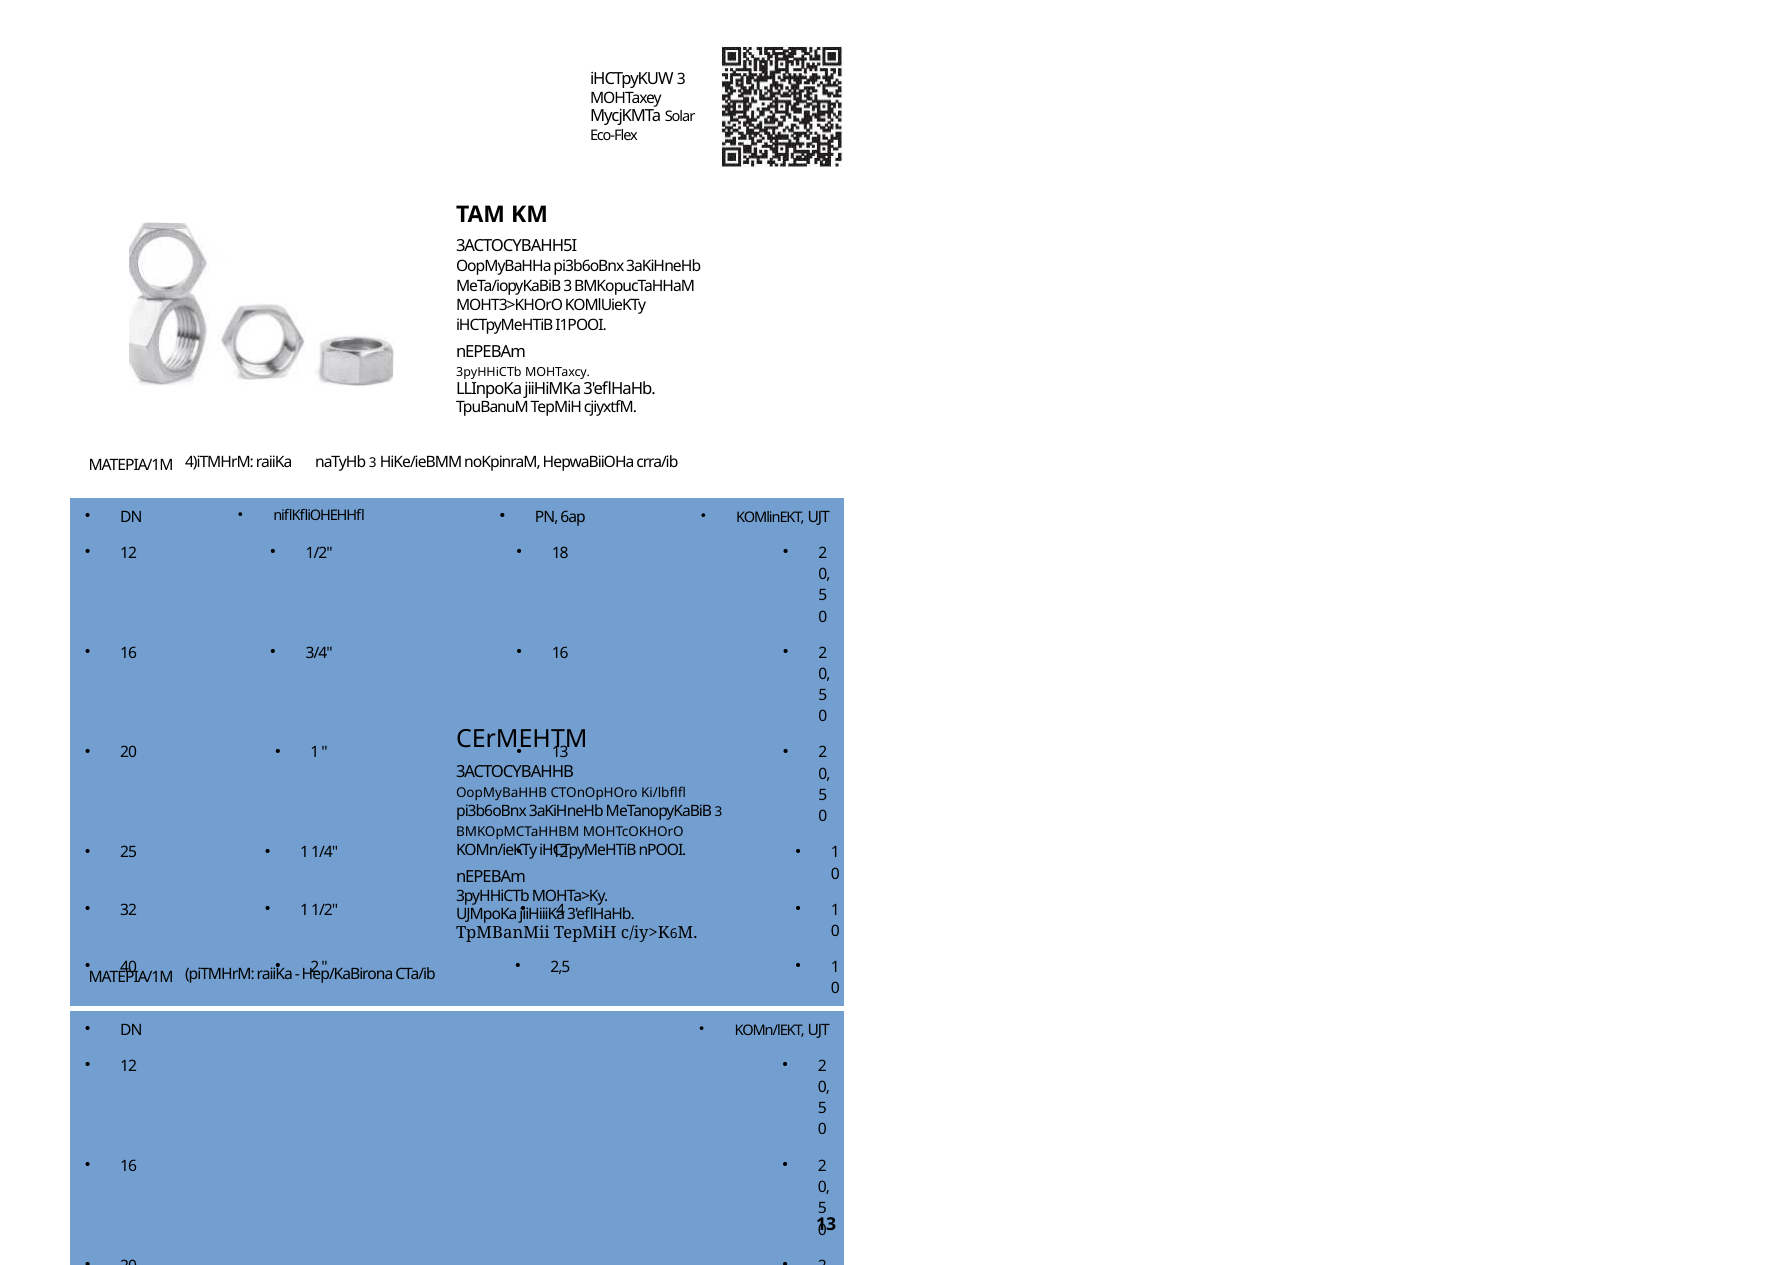

iHCTpyKUW 3 MOHTaxey MycjKMTa Solar Eco-Flex
TAM KM
3ACTOCYBAHH5I
OopMyBaHHa pi3b6oBnx 3aKiHneHb MeTa/iopyKaBiB 3 BMKopucTaHHaM MOHT3>KHOrO KOMlUieKTy iHCTpyMeHTiB I1POOI.
nEPEBAm
3pyHHiCTb MOHTaxcy.
LLInpoKa jiiHiMKa 3'eflHaHb.
TpuBanuM TepMiH cjiyxtfM.
4)iTMHrM: raiiKa
naTyHb 3 HiKe/ieBMM noKpinraM, HepwaBiiOHa crra/ib
MATEPIA/1M
| DN | niflKfliOHEHHfl | PN, 6ap | KOMlinEKT, ujt |
| --- | --- | --- | --- |
| 12 | 1/2" | 18 | 20,50 |
| 16 | 3/4" | 16 | 20,50 |
| 20 | 1 " | 13 | 20,50 |
| 25 | 1 1/4" | 12 | 10 |
| 32 | 1 1/2" | 4 | 10 |
| 40 | 2 " | 2,5 | 10 |
CErMEHTM
3ACTOCYBAHHB
OopMyBaHHB CTOnOpHOro Ki/lbflfl pi3b6oBnx 3aKiHneHb MeTanopyKaBiB 3 BMKOpMCTaHHBM MOHTcOKHOrO KOMn/ieKTy iHCTpyMeHTiB nPOOI.
nEPEBAm
3pyHHiCTb MOHTa>Ky.
UJMpoKa jiiHiiiKa 3'eflHaHb.
TpMBanMii TepMiH c/iy>K6M.
(piTMHrM: raiiKa - Hep/KaBirona CTa/ib
MATEPIA/1M
| DN | KOMn/lEKT, ujt |
| --- | --- |
| 12 | 20,50 |
| 16 | 20,50 |
| 20 | 20,50 |
| 25 | 10 |
| 32 | 10 |
| 40 | 10 |
13